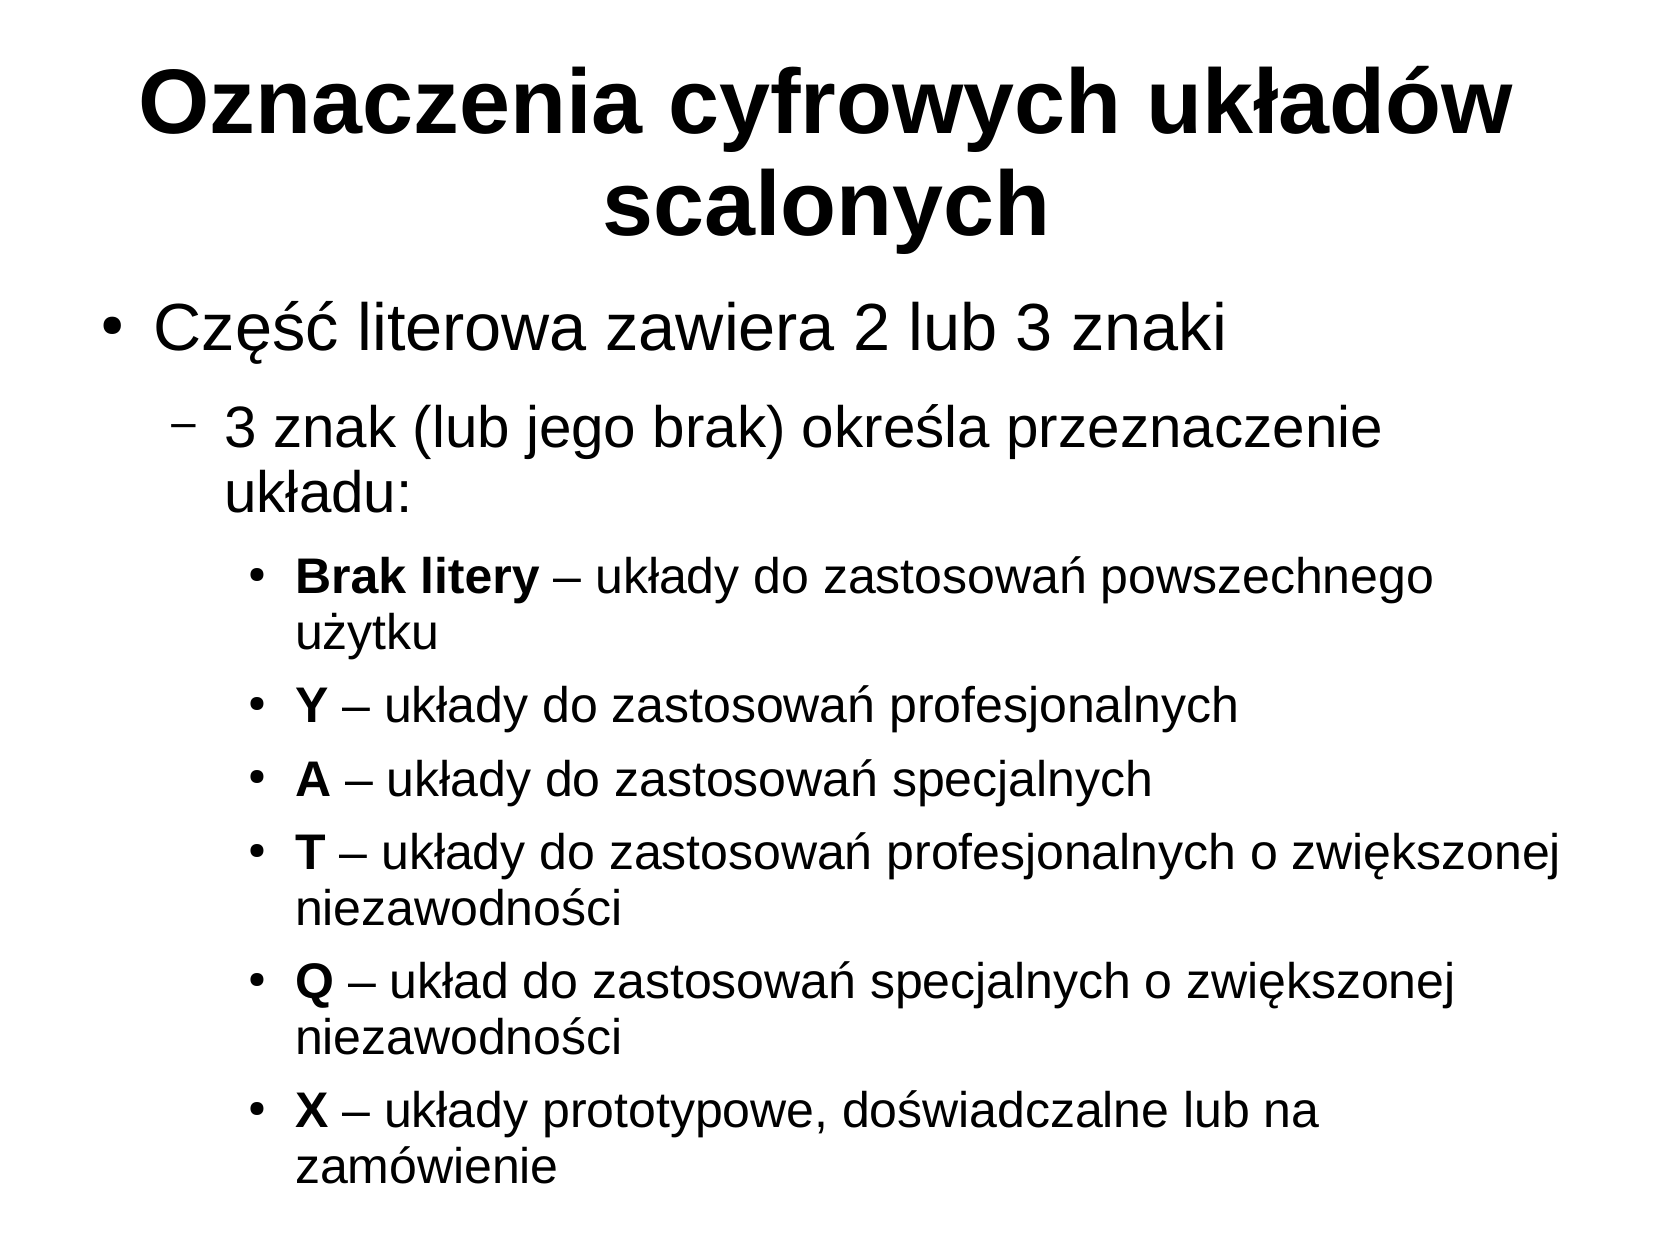

# Oznaczenia cyfrowych układów scalonych
Część literowa zawiera 2 lub 3 znaki
3 znak (lub jego brak) określa przeznaczenie układu:
Brak litery – układy do zastosowań powszechnego użytku
Y – układy do zastosowań profesjonalnych
A – układy do zastosowań specjalnych
T – układy do zastosowań profesjonalnych o zwiększonej niezawodności
Q – układ do zastosowań specjalnych o zwiększonej niezawodności
X – układy prototypowe, doświadczalne lub na zamówienie